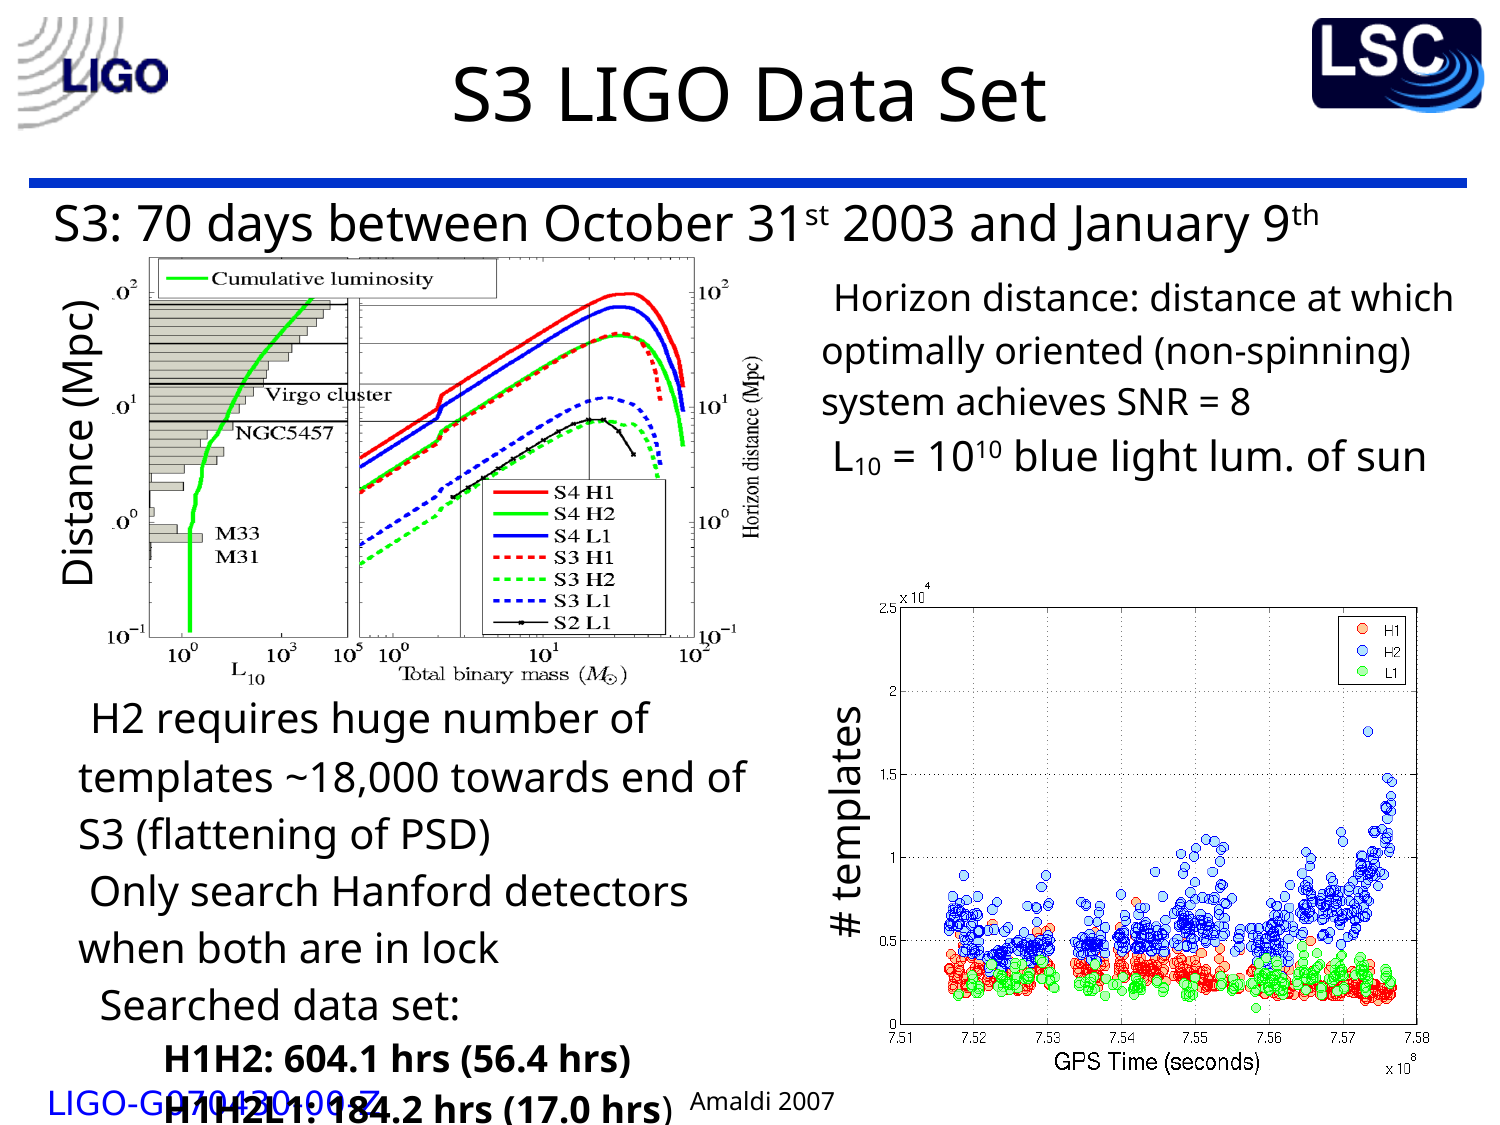

# S3 LIGO Data Set
 S3: 70 days between October 31st 2003 and January 9th 2004
 Horizon distance: distance at which optimally oriented (non-spinning) system achieves SNR = 8
 L10 = 1010 blue light lum. of sun
Distance (Mpc)
 H2 requires huge number of templates ~18,000 towards end of S3 (flattening of PSD)
 Only search Hanford detectors when both are in lock
 Searched data set:
 H1H2: 604.1 hrs (56.4 hrs)
 H1H2L1: 184.2 hrs (17.0 hrs)
# templates
Amaldi 2007